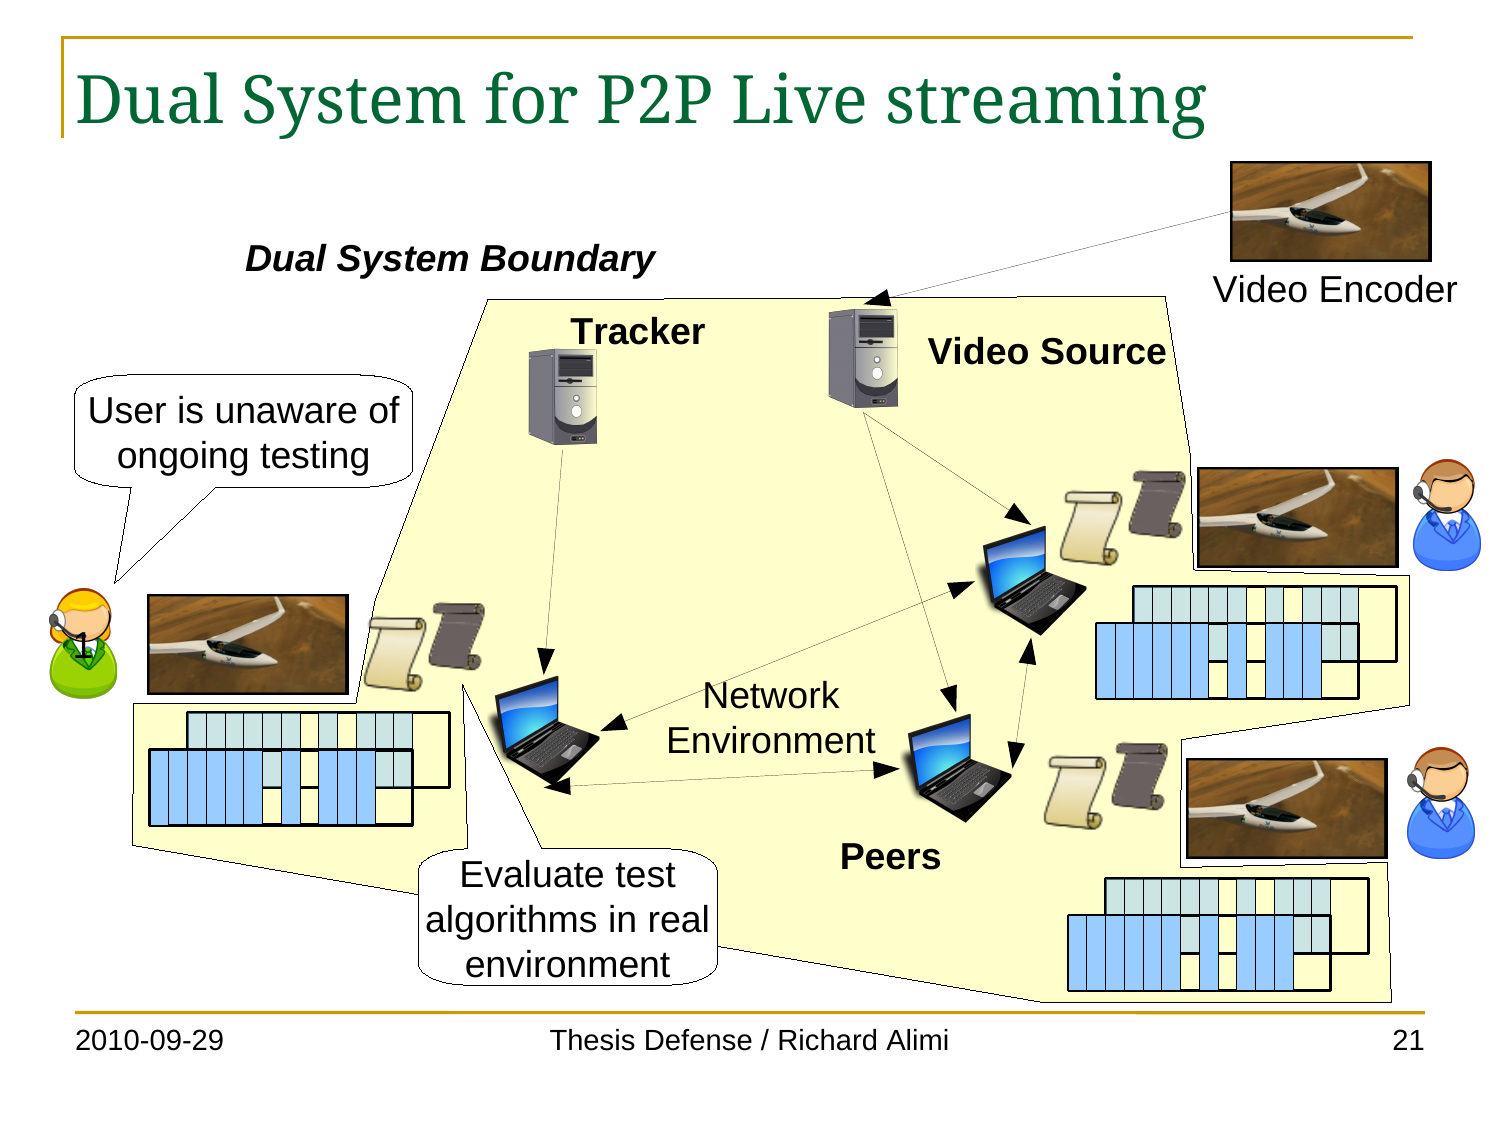

# Dual System for P2P Live streaming
Dual System Boundary
Video Encoder
Tracker
Video Source
User is unaware of
ongoing testing
1
Network
Environment
Peers
Evaluate test
algorithms in real
environment
2010-09-29
Thesis Defense / Richard Alimi
21